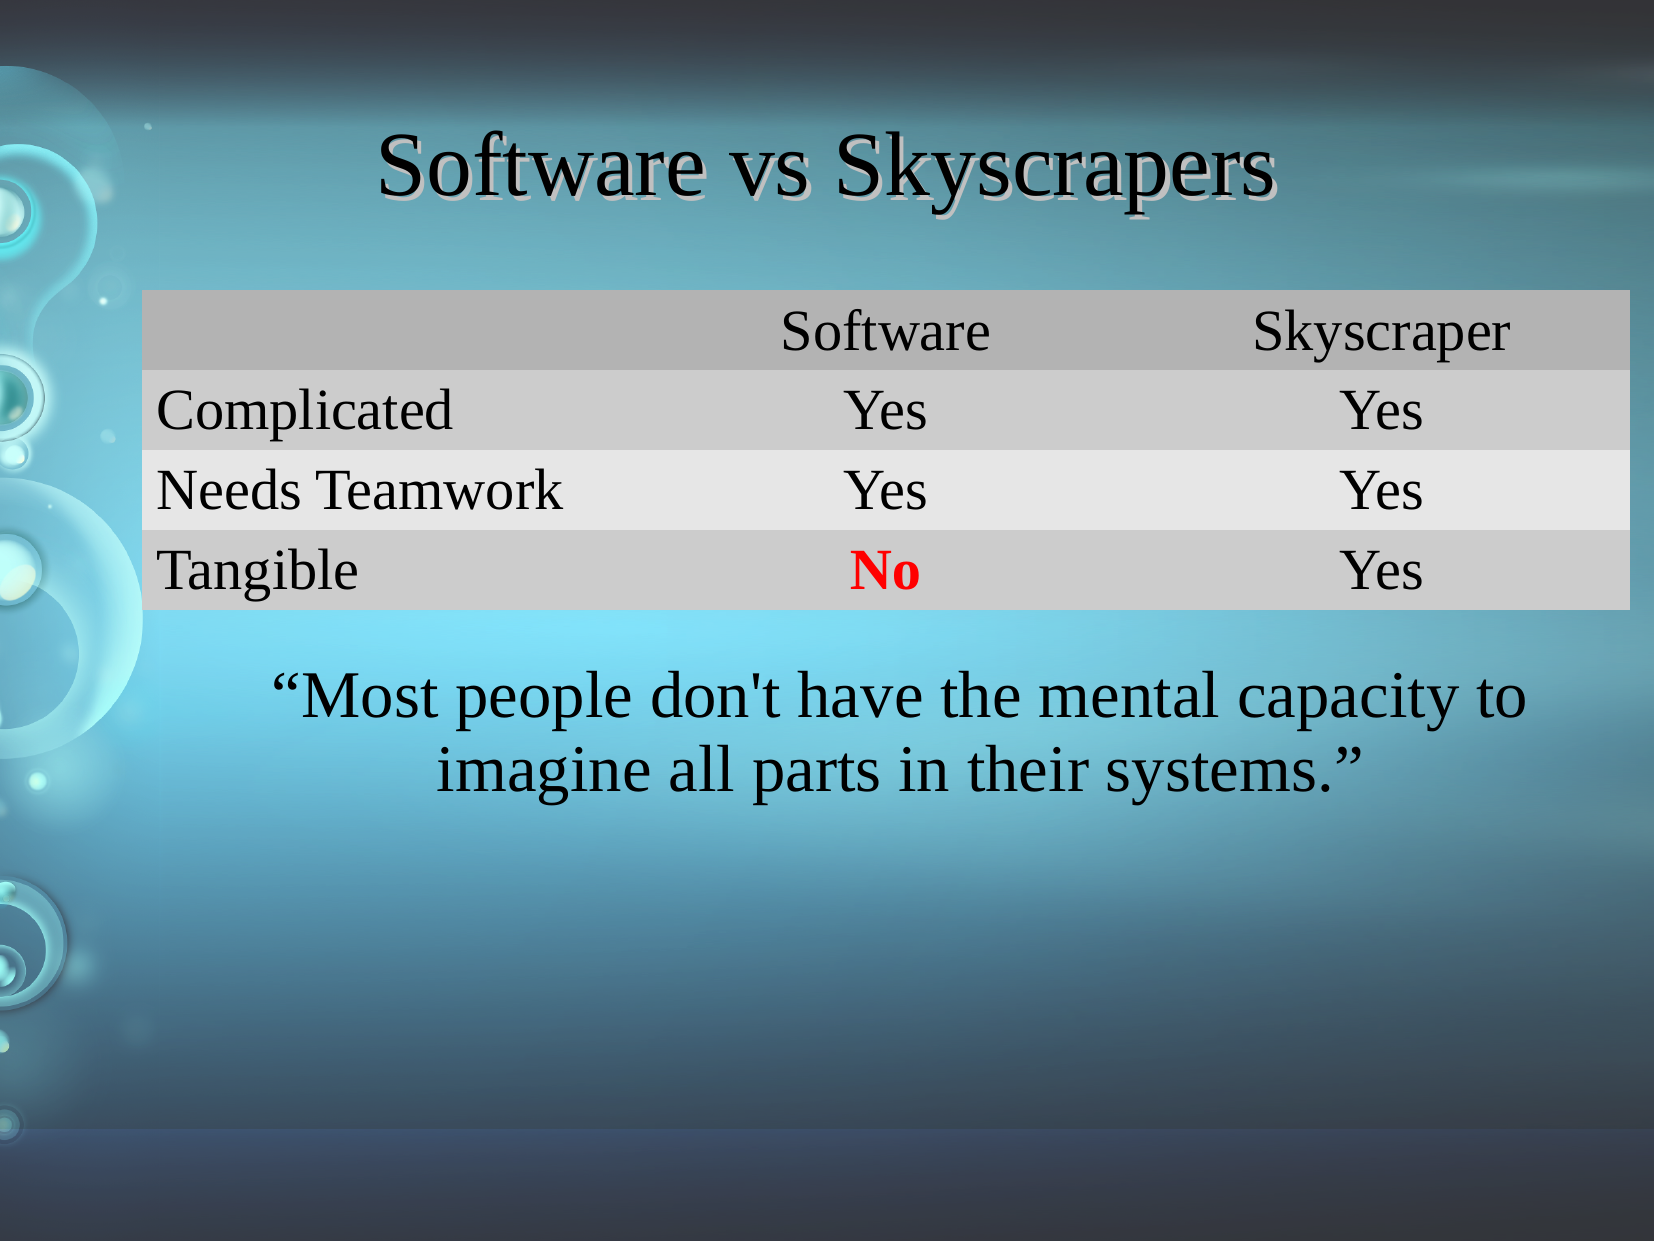

# Software vs Skyscrapers
| | Software | Skyscraper |
| --- | --- | --- |
| Complicated | Yes | Yes |
| Needs Teamwork | Yes | Yes |
| Tangible | No | Yes |
“Most people don't have the mental capacity to imagine all parts in their systems.”